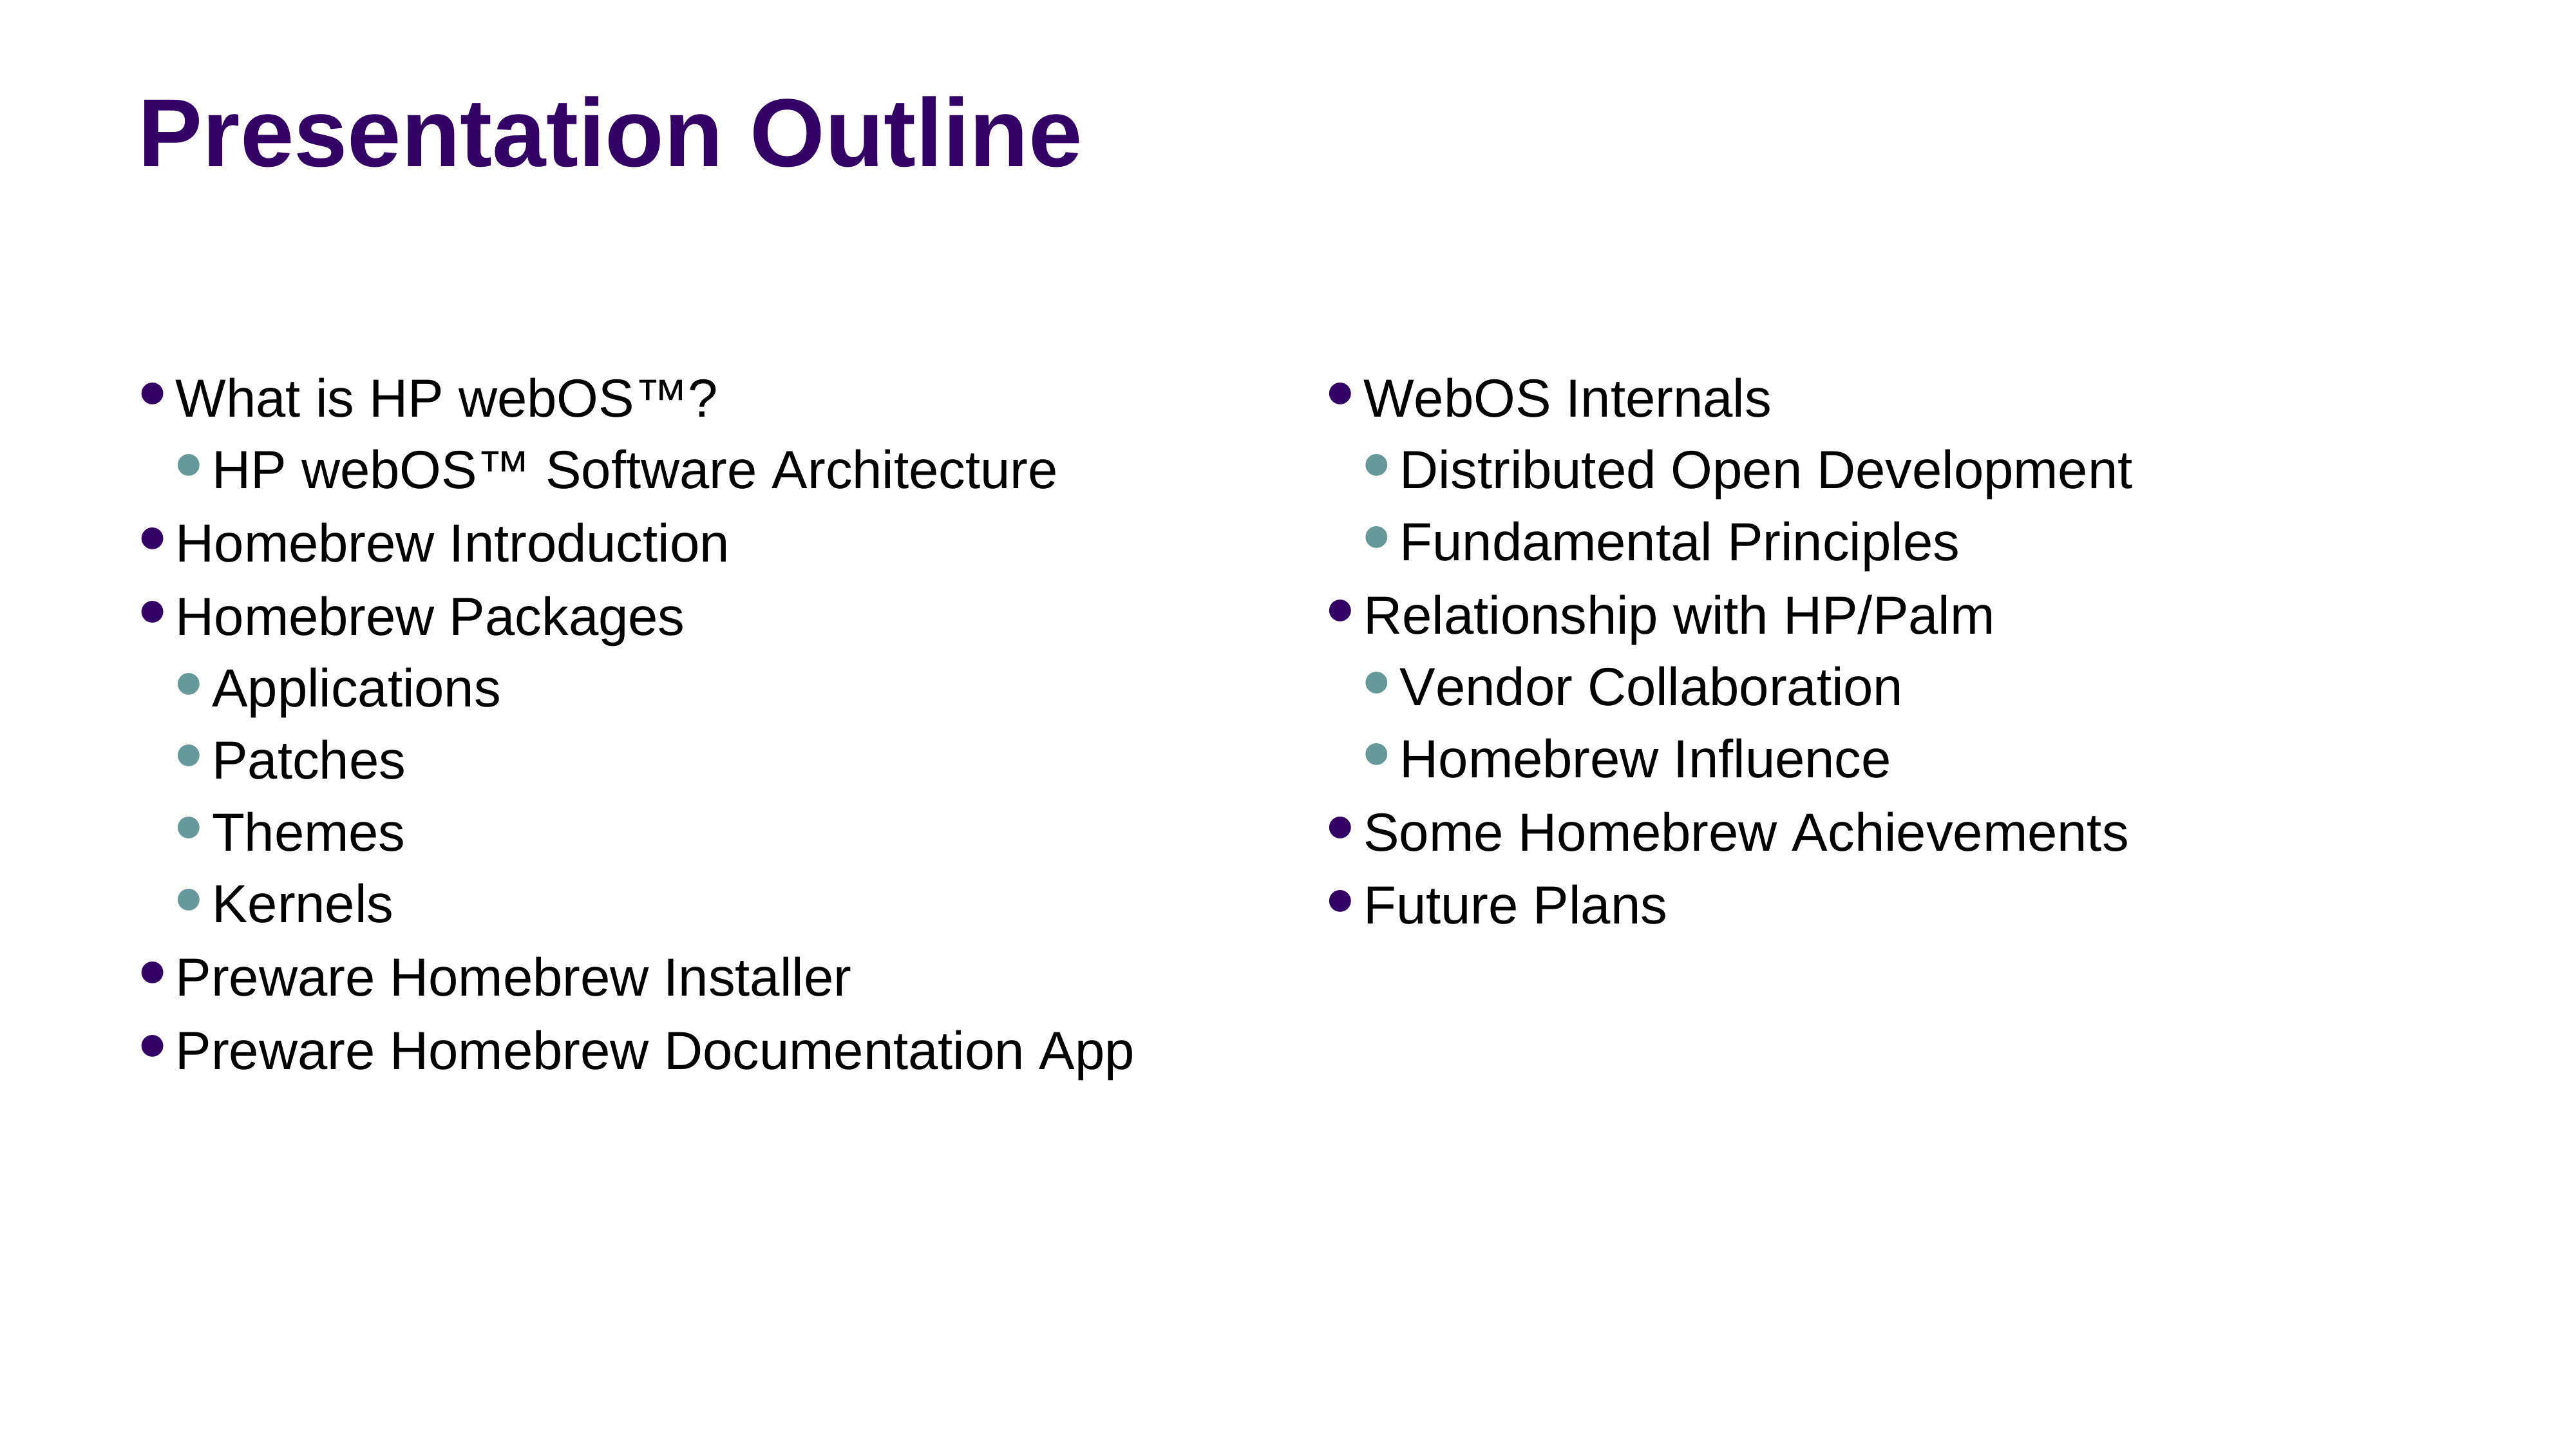

# Presentation Outline
What is HP webOS™?
HP webOS™ Software Architecture
Homebrew Introduction
Homebrew Packages
Applications
Patches
Themes
Kernels
Preware Homebrew Installer
Preware Homebrew Documentation App
WebOS Internals
Distributed Open Development
Fundamental Principles
Relationship with HP/Palm
Vendor Collaboration
Homebrew Influence
Some Homebrew Achievements
Future Plans